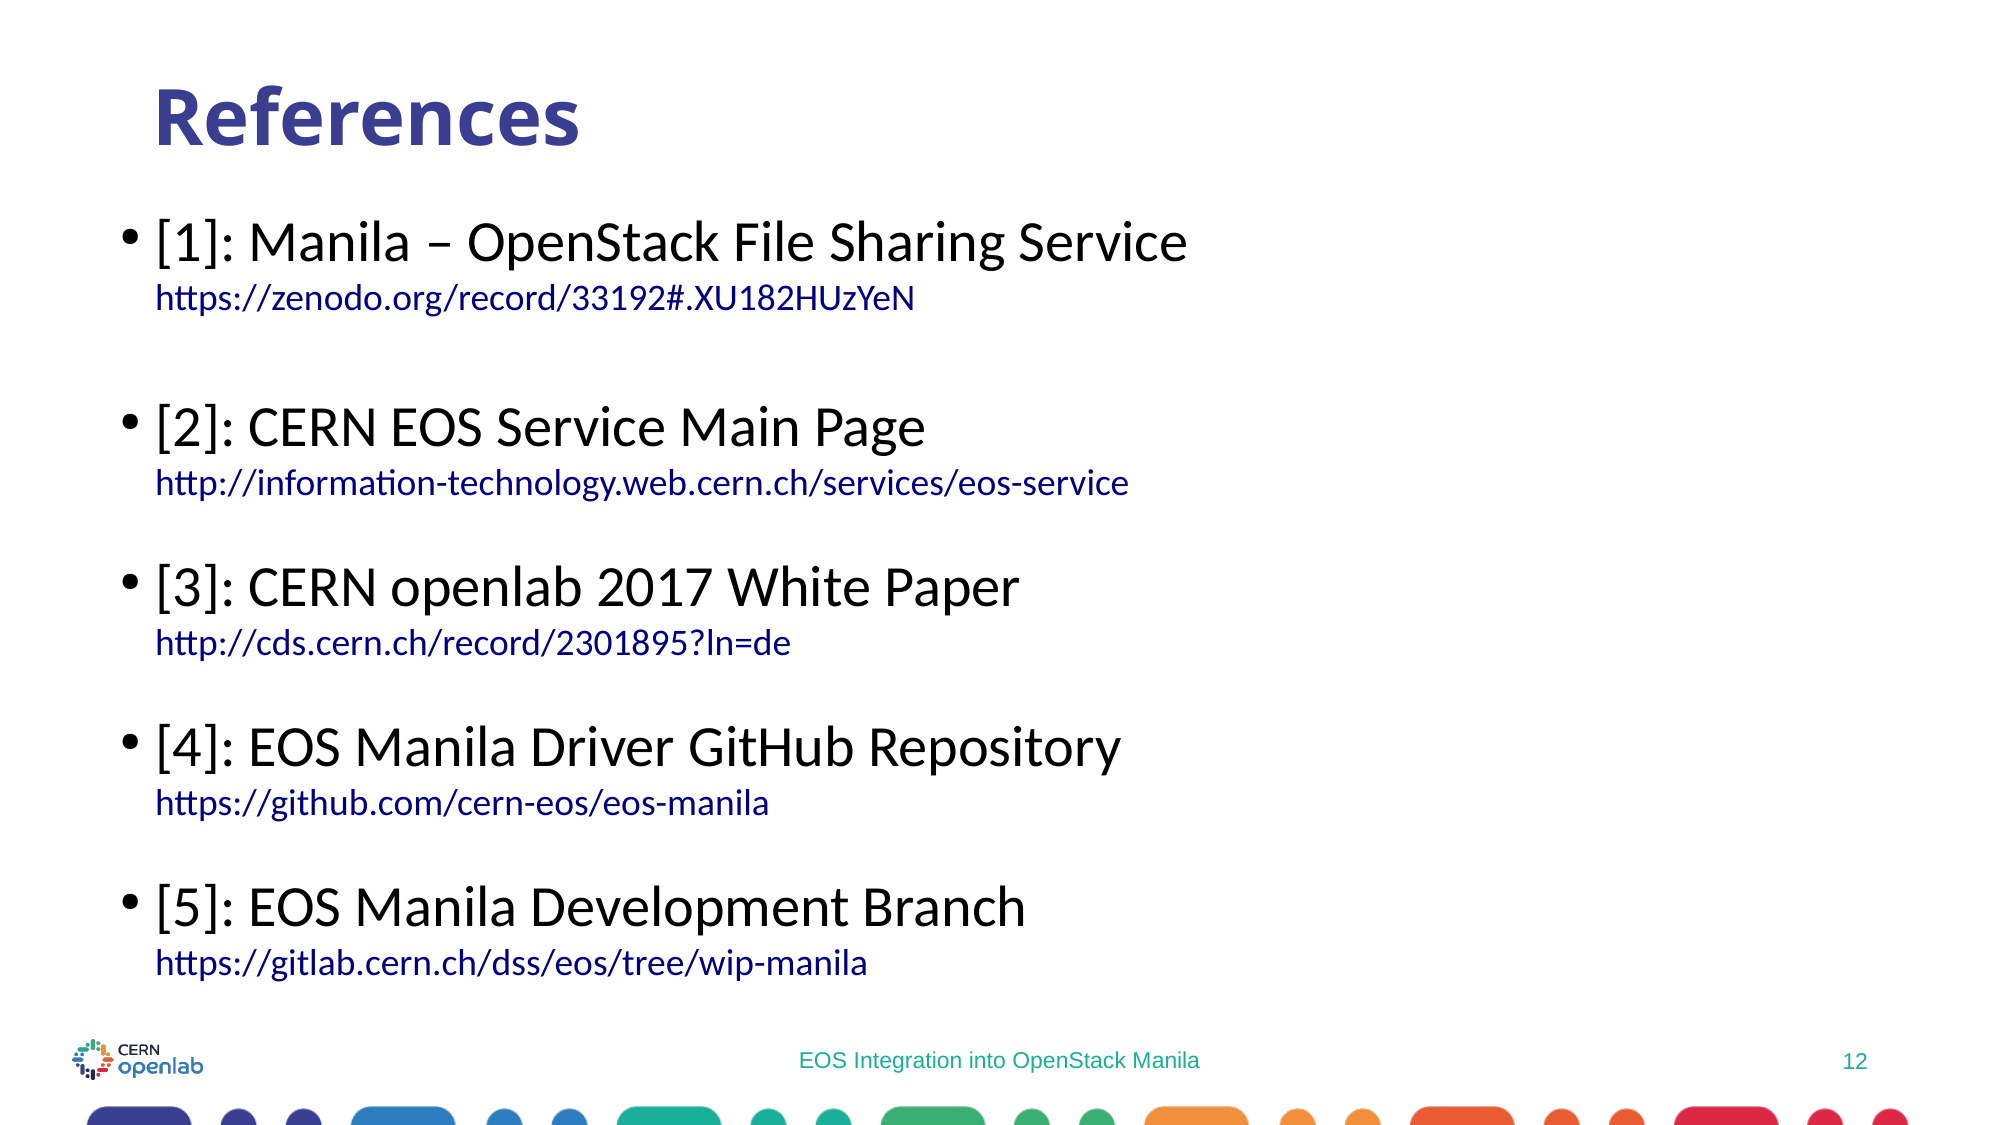

References
[1]: Manila – OpenStack File Sharing Service
https://zenodo.org/record/33192#.XU182HUzYeN
[2]: CERN EOS Service Main Page
http://information-technology.web.cern.ch/services/eos-service
[3]: CERN openlab 2017 White Paper
http://cds.cern.ch/record/2301895?ln=de
[4]: EOS Manila Driver GitHub Repository
https://github.com/cern-eos/eos-manila
[5]: EOS Manila Development Branch
https://gitlab.cern.ch/dss/eos/tree/wip-manila
EOS Integration into OpenStack Manila